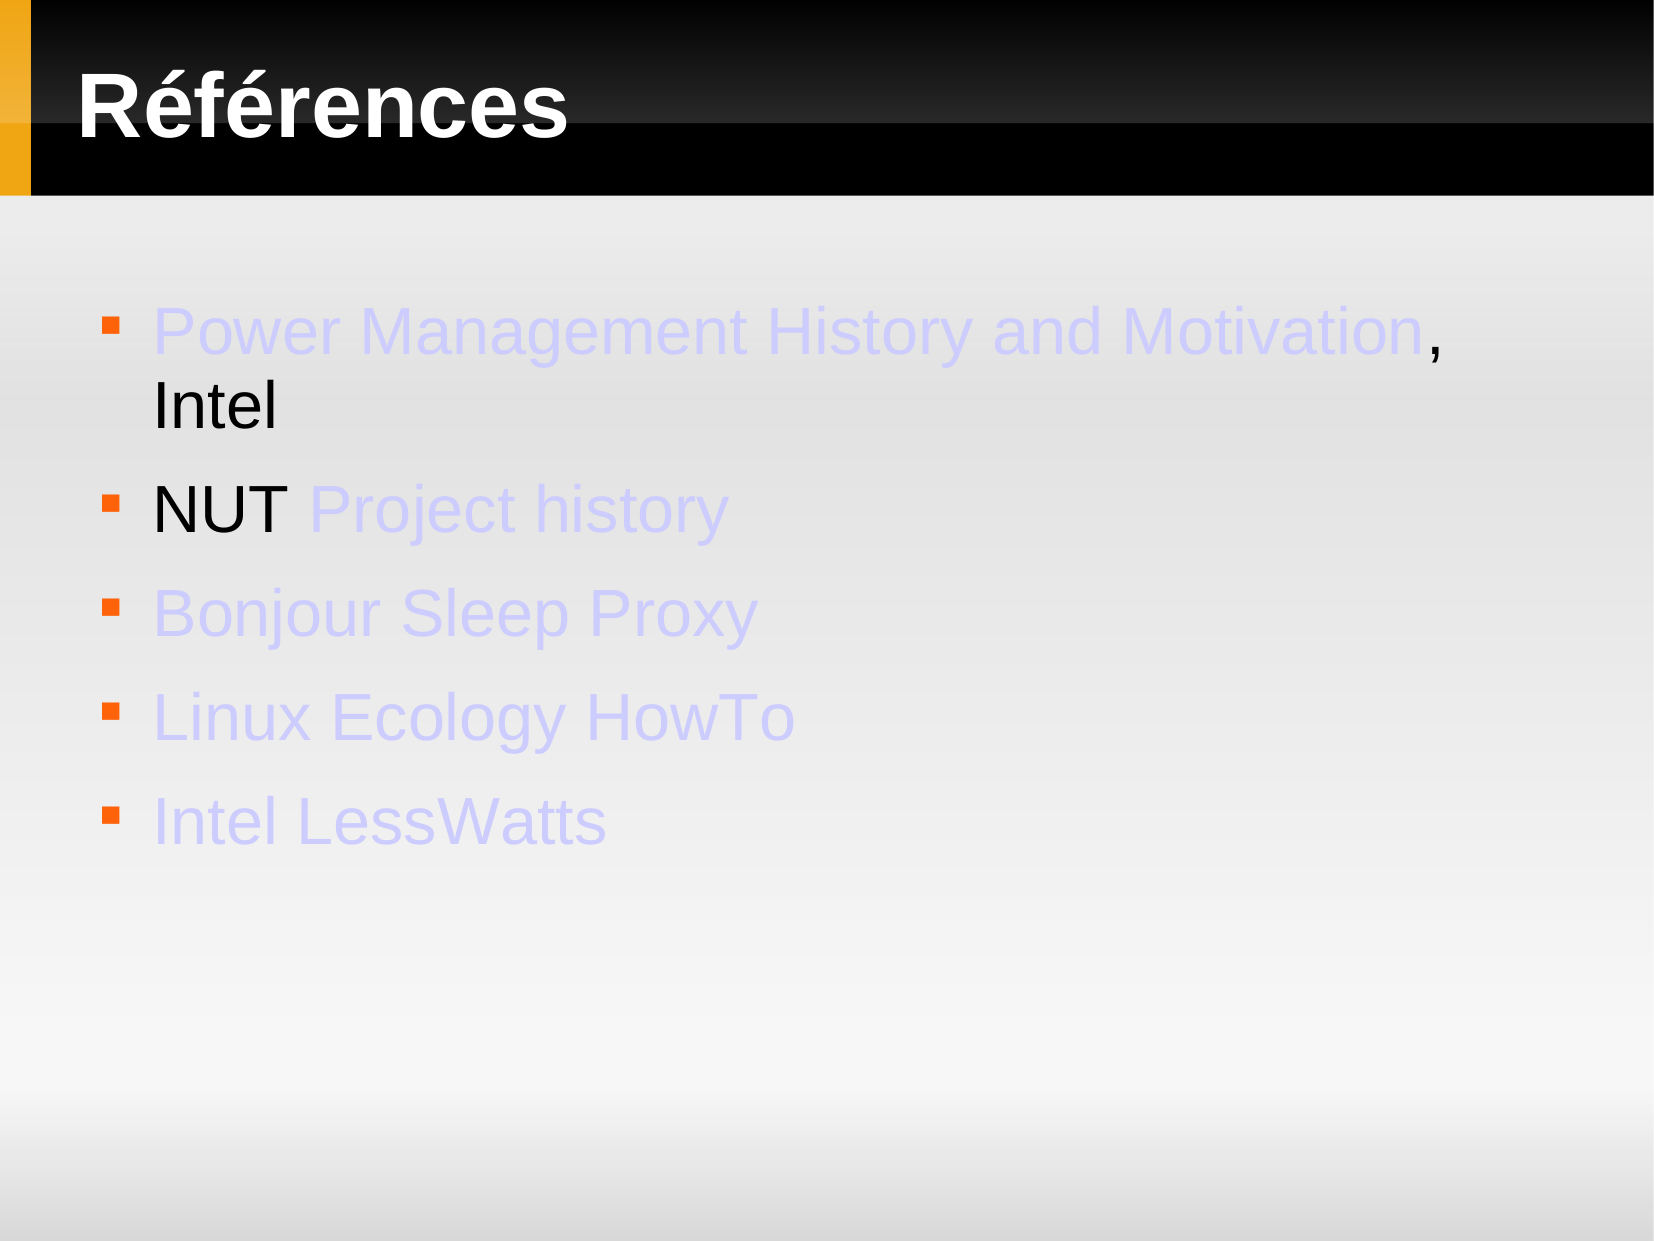

# Références
Power Management History and Motivation, Intel
NUT Project history
Bonjour Sleep Proxy
Linux Ecology HowTo
Intel LessWatts